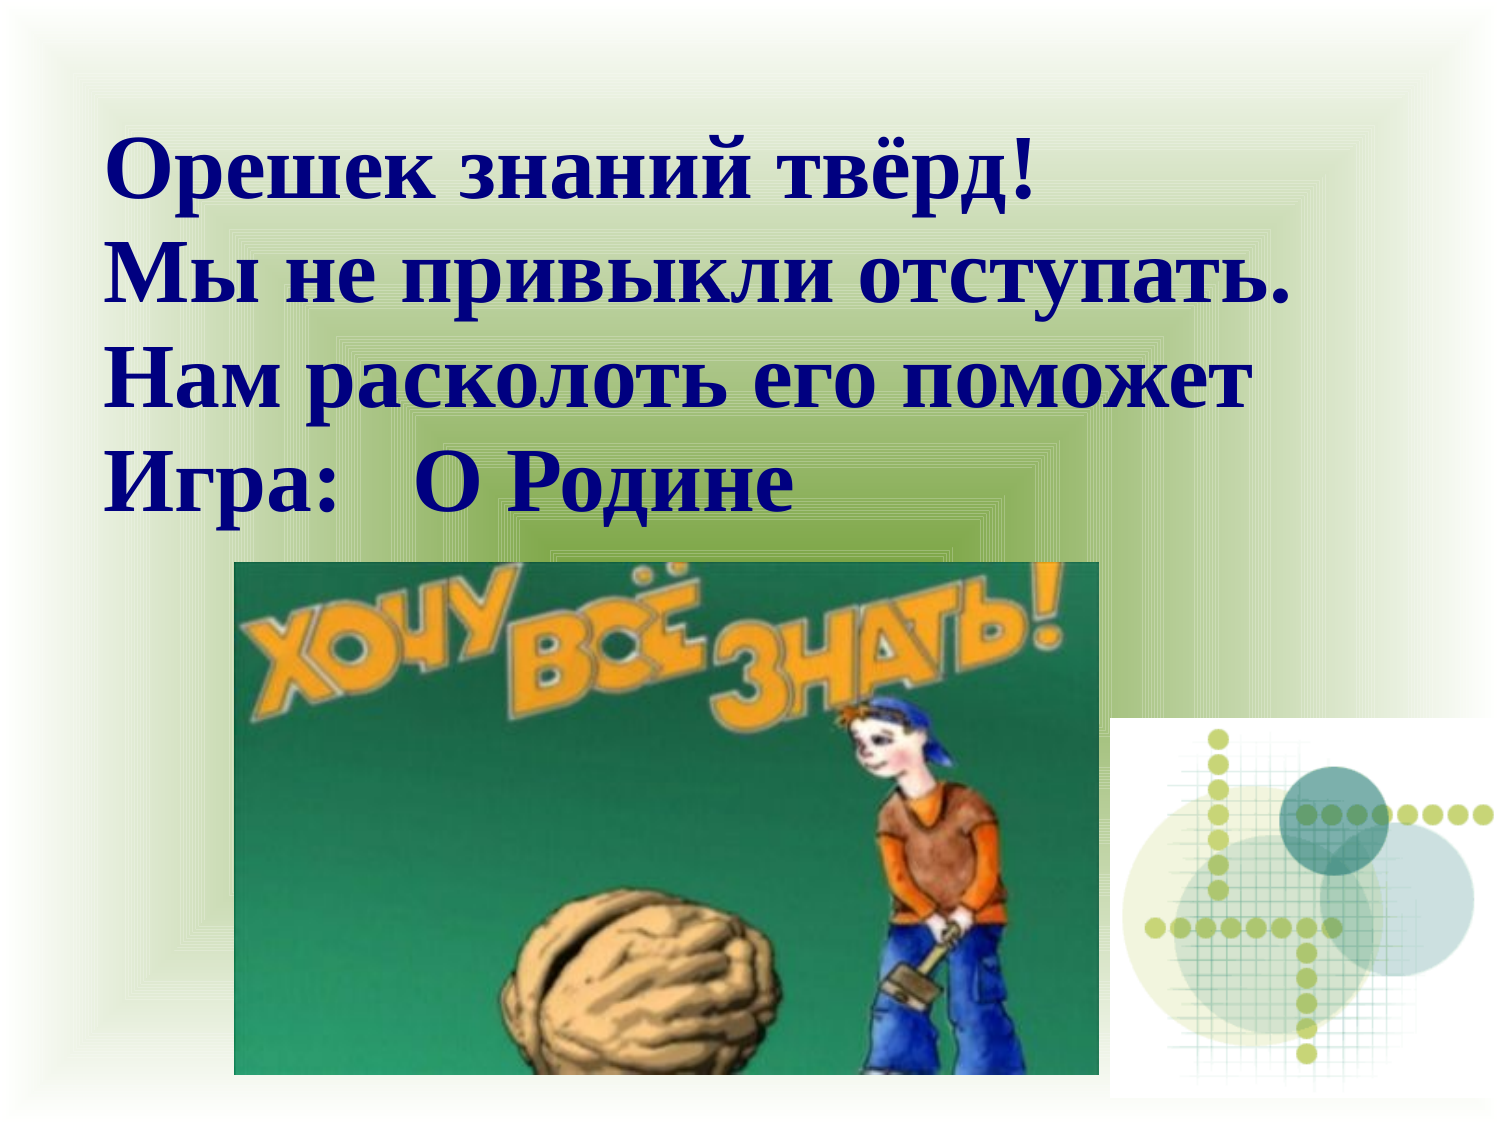

Орешек знаний твёрд!
 Мы не привыкли отступать.
 Нам расколоть его поможет
 Игра: О Родине